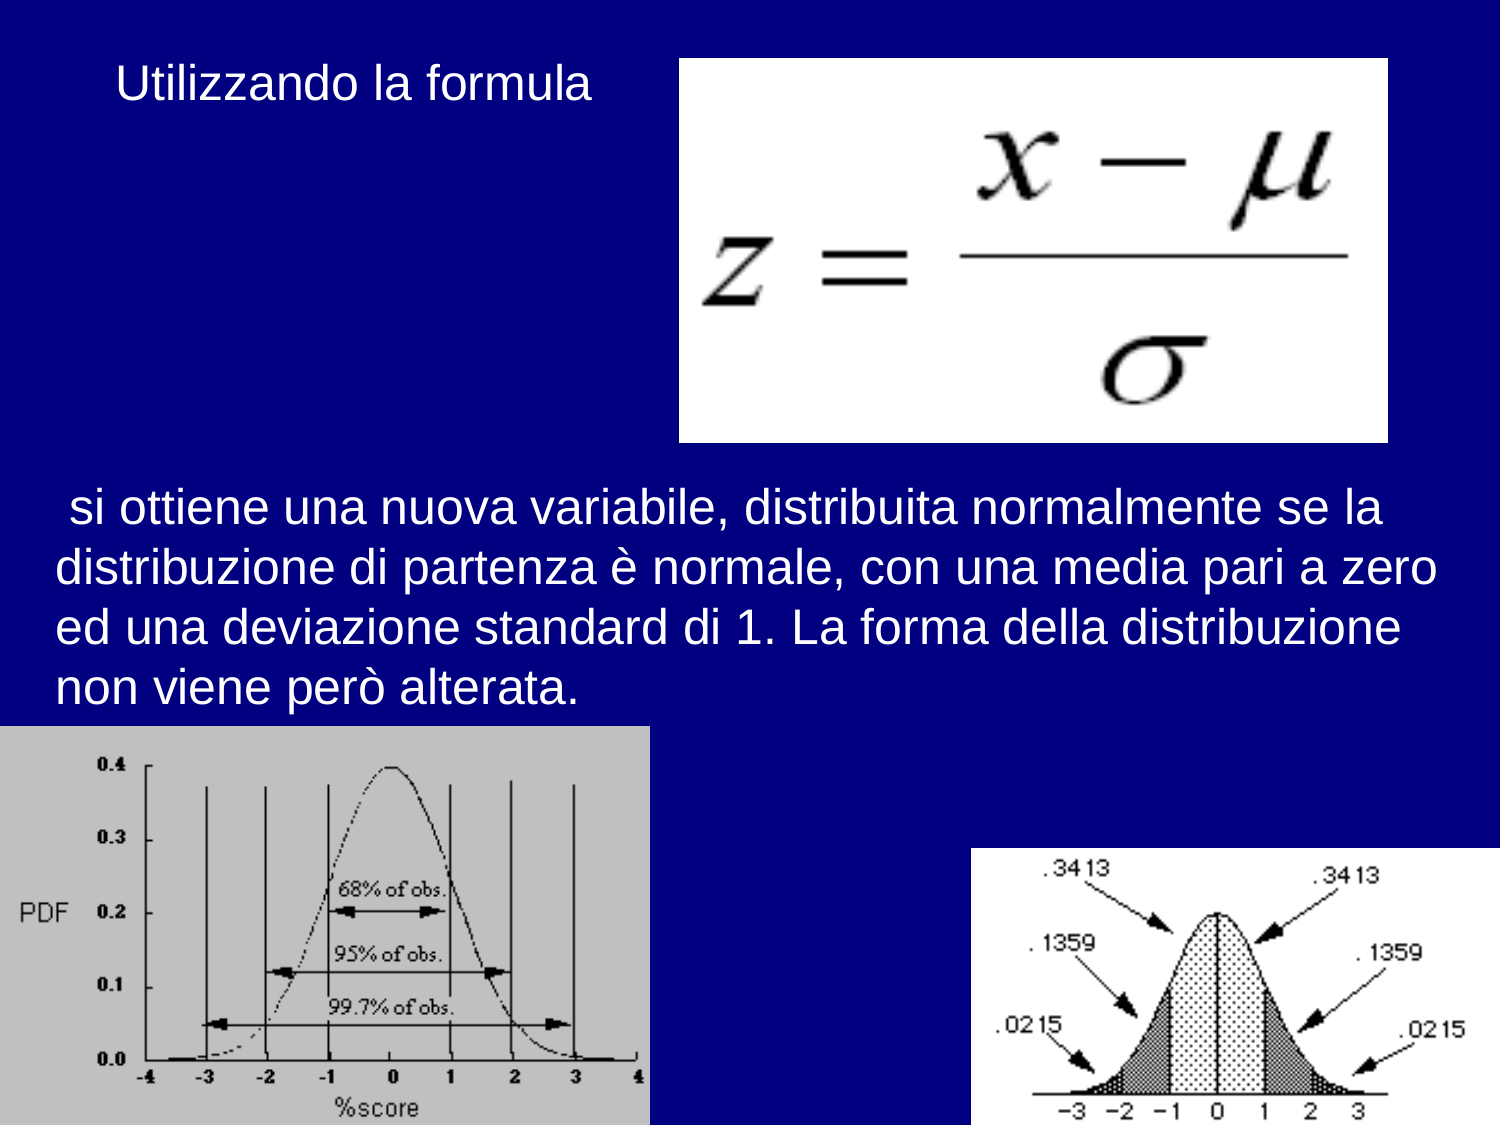

Utilizzando la formula
 si ottiene una nuova variabile, distribuita normalmente se la distribuzione di partenza è normale, con una media pari a zero ed una deviazione standard di 1. La forma della distribuzione non viene però alterata.